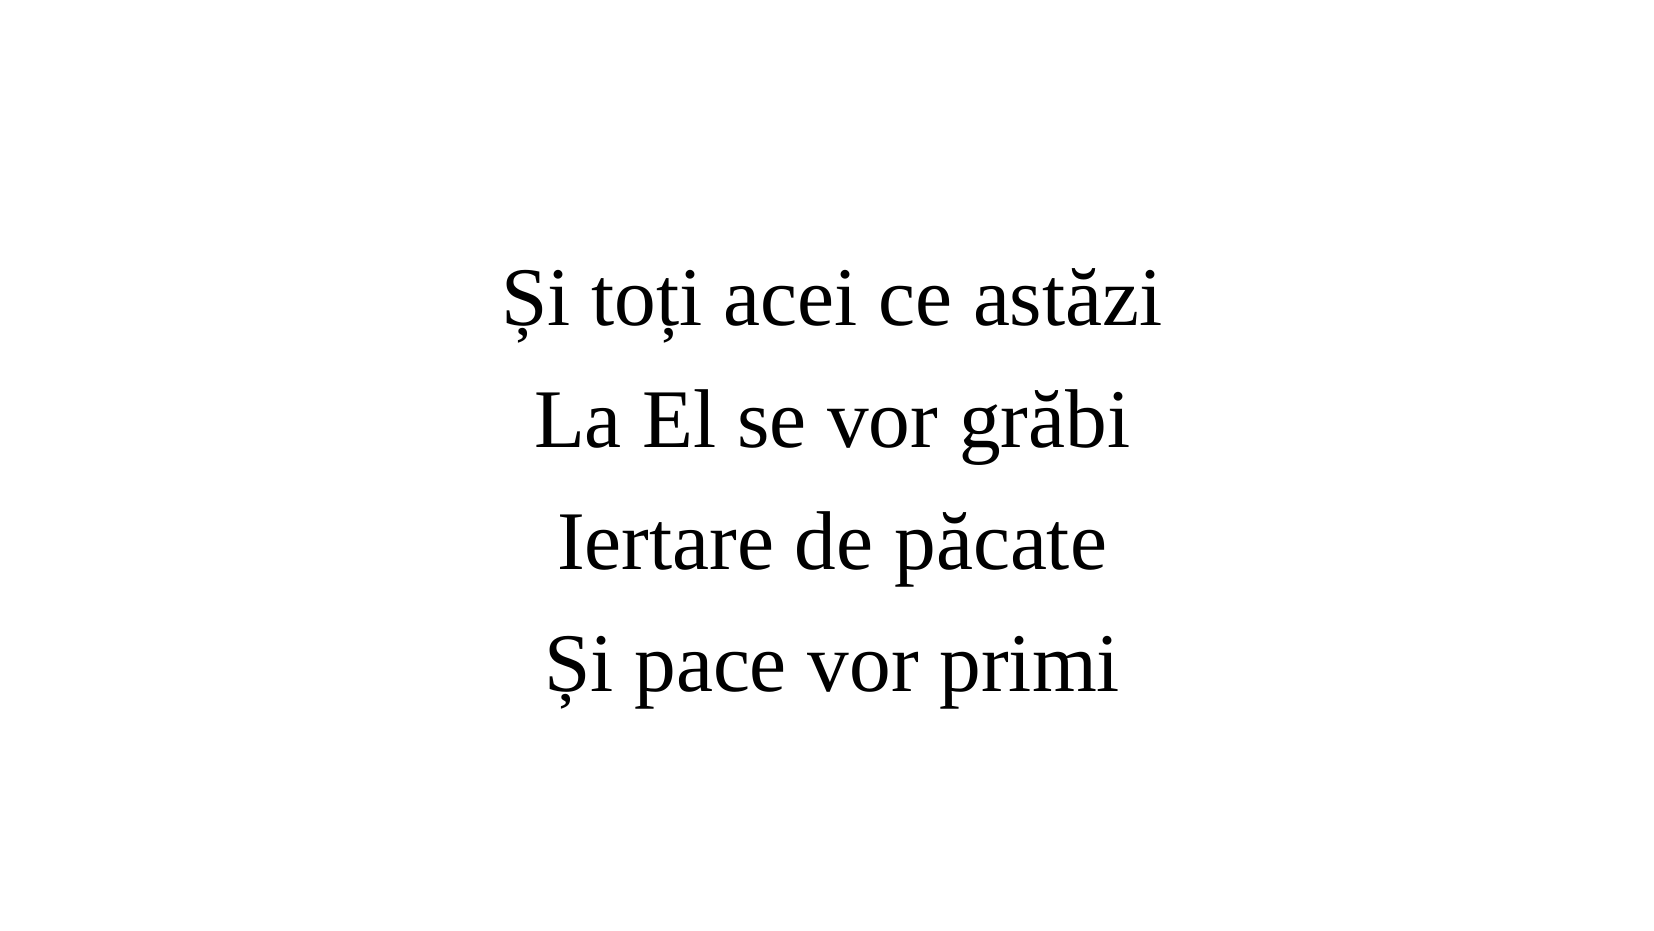

# Și toți acei ce astăzi
La El se vor grăbi
Iertare de păcate
Și pace vor primi